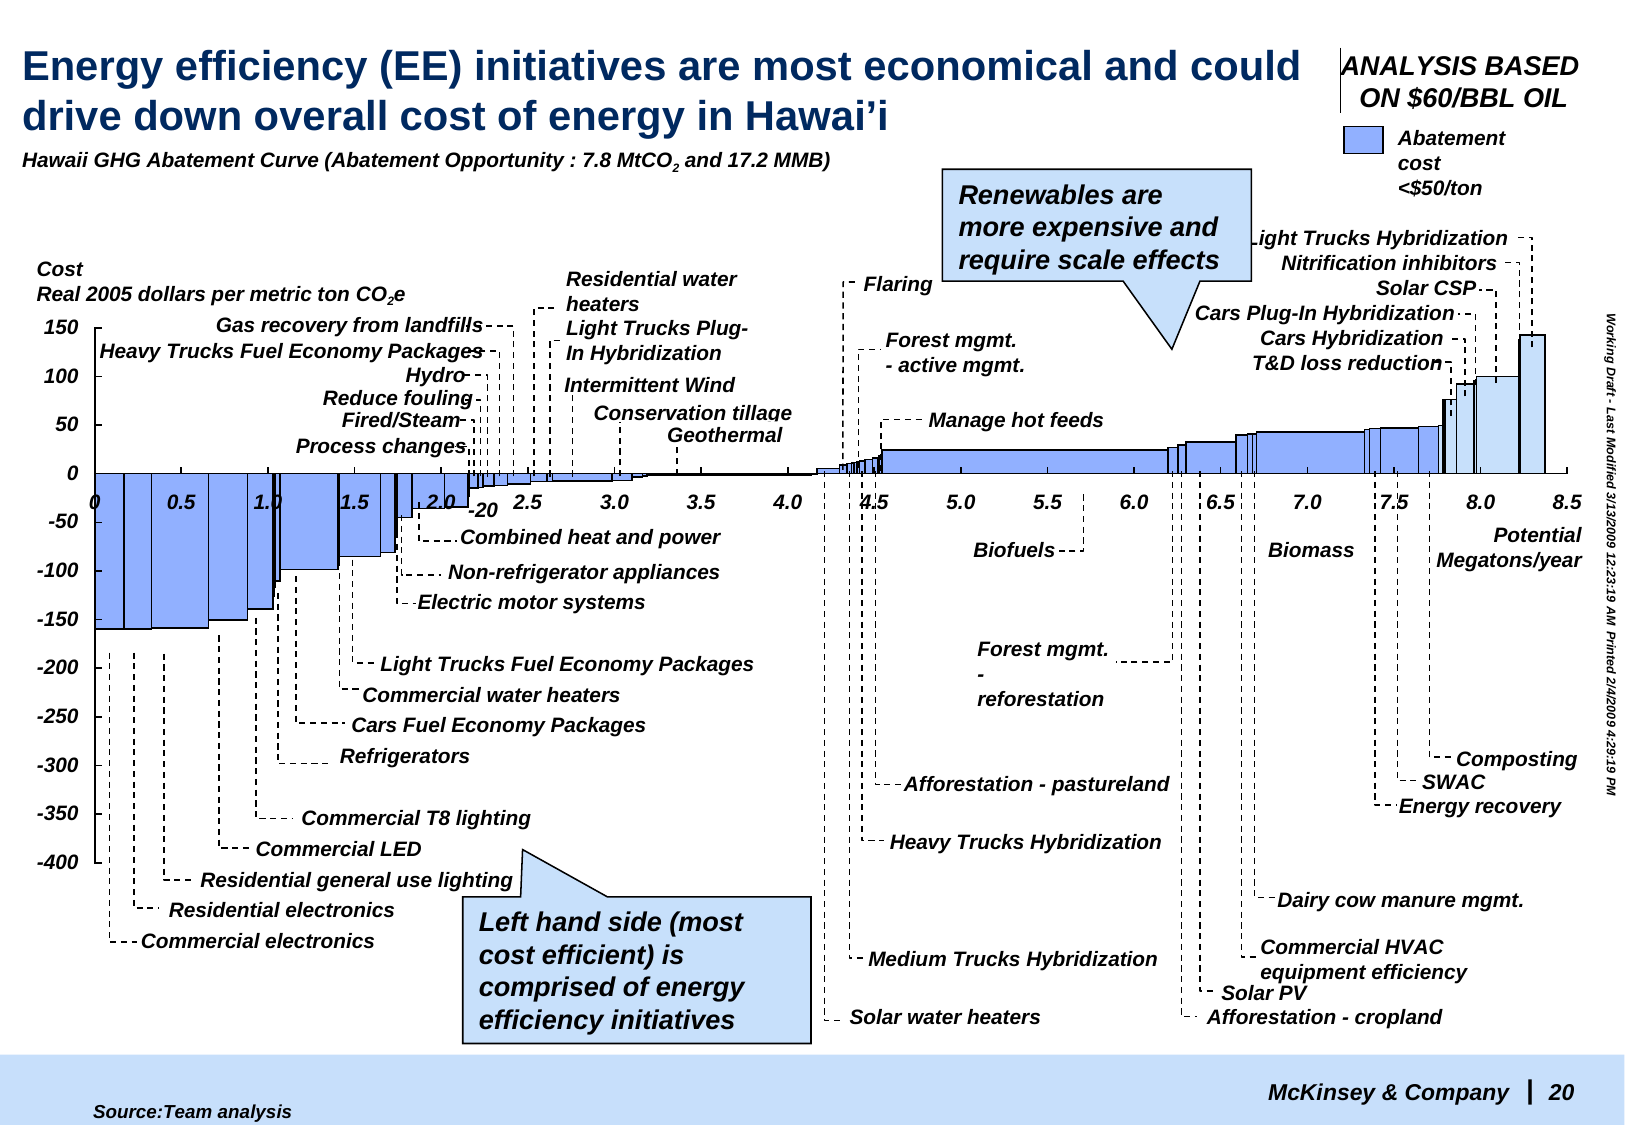

# Energy efficiency (EE) initiatives are most economical and could drive down overall cost of energy in Hawai’i
ANALYSIS BASED
ON $60/BBL OIL
Abatement cost <$50/ton
Hawaii GHG Abatement Curve (Abatement Opportunity : 7.8 MtCO2 and 17.2 MMB)
Renewables are more expensive and require scale effects
Light Trucks Hybridization
Nitrification inhibitors
Cost
Real 2005 dollars per metric ton CO2e
Residential water heaters
Flaring
Solar CSP
Cars Plug-In Hybridization
Gas recovery from landfills
150
Light Trucks Plug-In Hybridization
Cars Hybridization
Forest mgmt. - active mgmt.
Heavy Trucks Fuel Economy Packages
T&D loss reduction
Hydro
100
Intermittent Wind
Reduce fouling
Conservation tillage
Fired/Steam
Manage hot feeds
50
Geothermal
Process changes
0
0
0.5
1.0
1.5
2.0
2.5
3.0
3.5
4.0
4.5
5.0
5.5
6.0
6.5
7.0
7.5
8.0
8.5
-20
-50
Potential
Megatons/year
Combined heat and power
Biofuels
Biomass
Non-refrigerator appliances
-100
Electric motor systems
-150
Forest mgmt. - reforestation
Light Trucks Fuel Economy Packages
-200
Commercial water heaters
-250
Cars Fuel Economy Packages
Refrigerators
Composting
-300
SWAC
Afforestation - pastureland
Energy recovery
-350
Commercial T8 lighting
Heavy Trucks Hybridization
Commercial LED
-400
Residential general use lighting
Dairy cow manure mgmt.
Residential electronics
Left hand side (most cost efficient) is comprised of energy efficiency initiatives
Commercial electronics
Commercial HVAC equipment efficiency
Medium Trucks Hybridization
Solar PV
Solar water heaters
Afforestation - cropland
	Source:	Team analysis